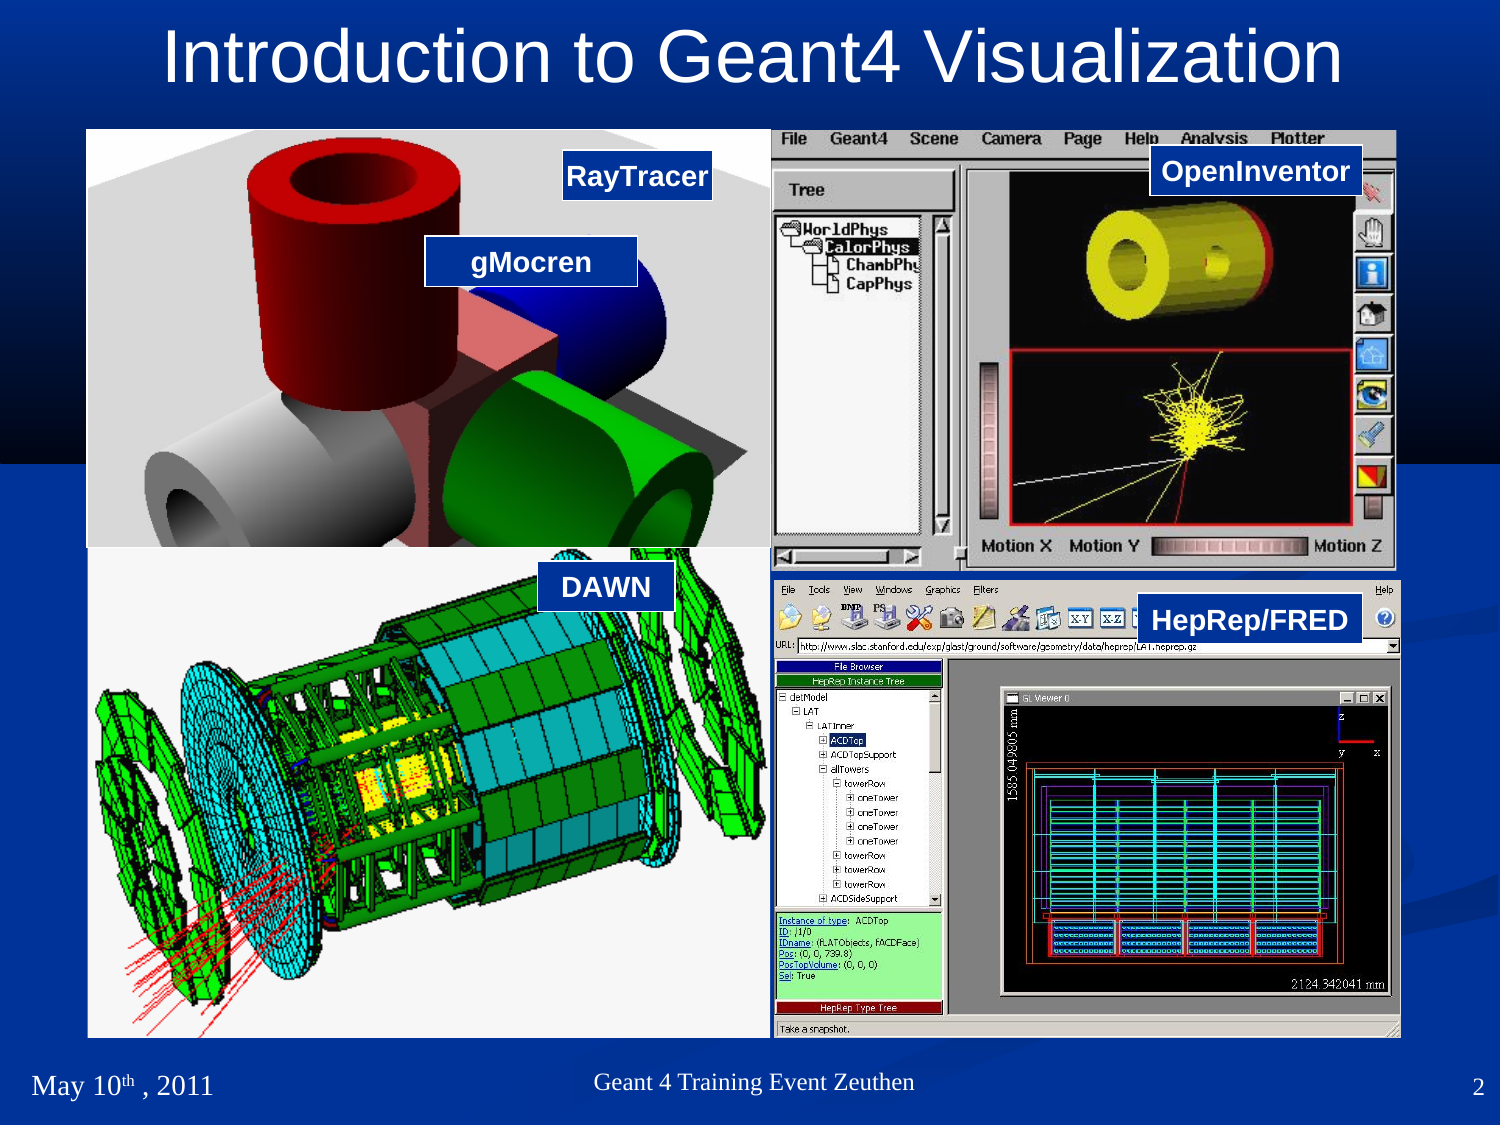

Introduction to Geant4 Visualization
OpenInventor
RayTracer
gMocren
DAWN
HepRep/FRED
Introduction to Geant4 Visualization J. Perl
2
10 January 2011